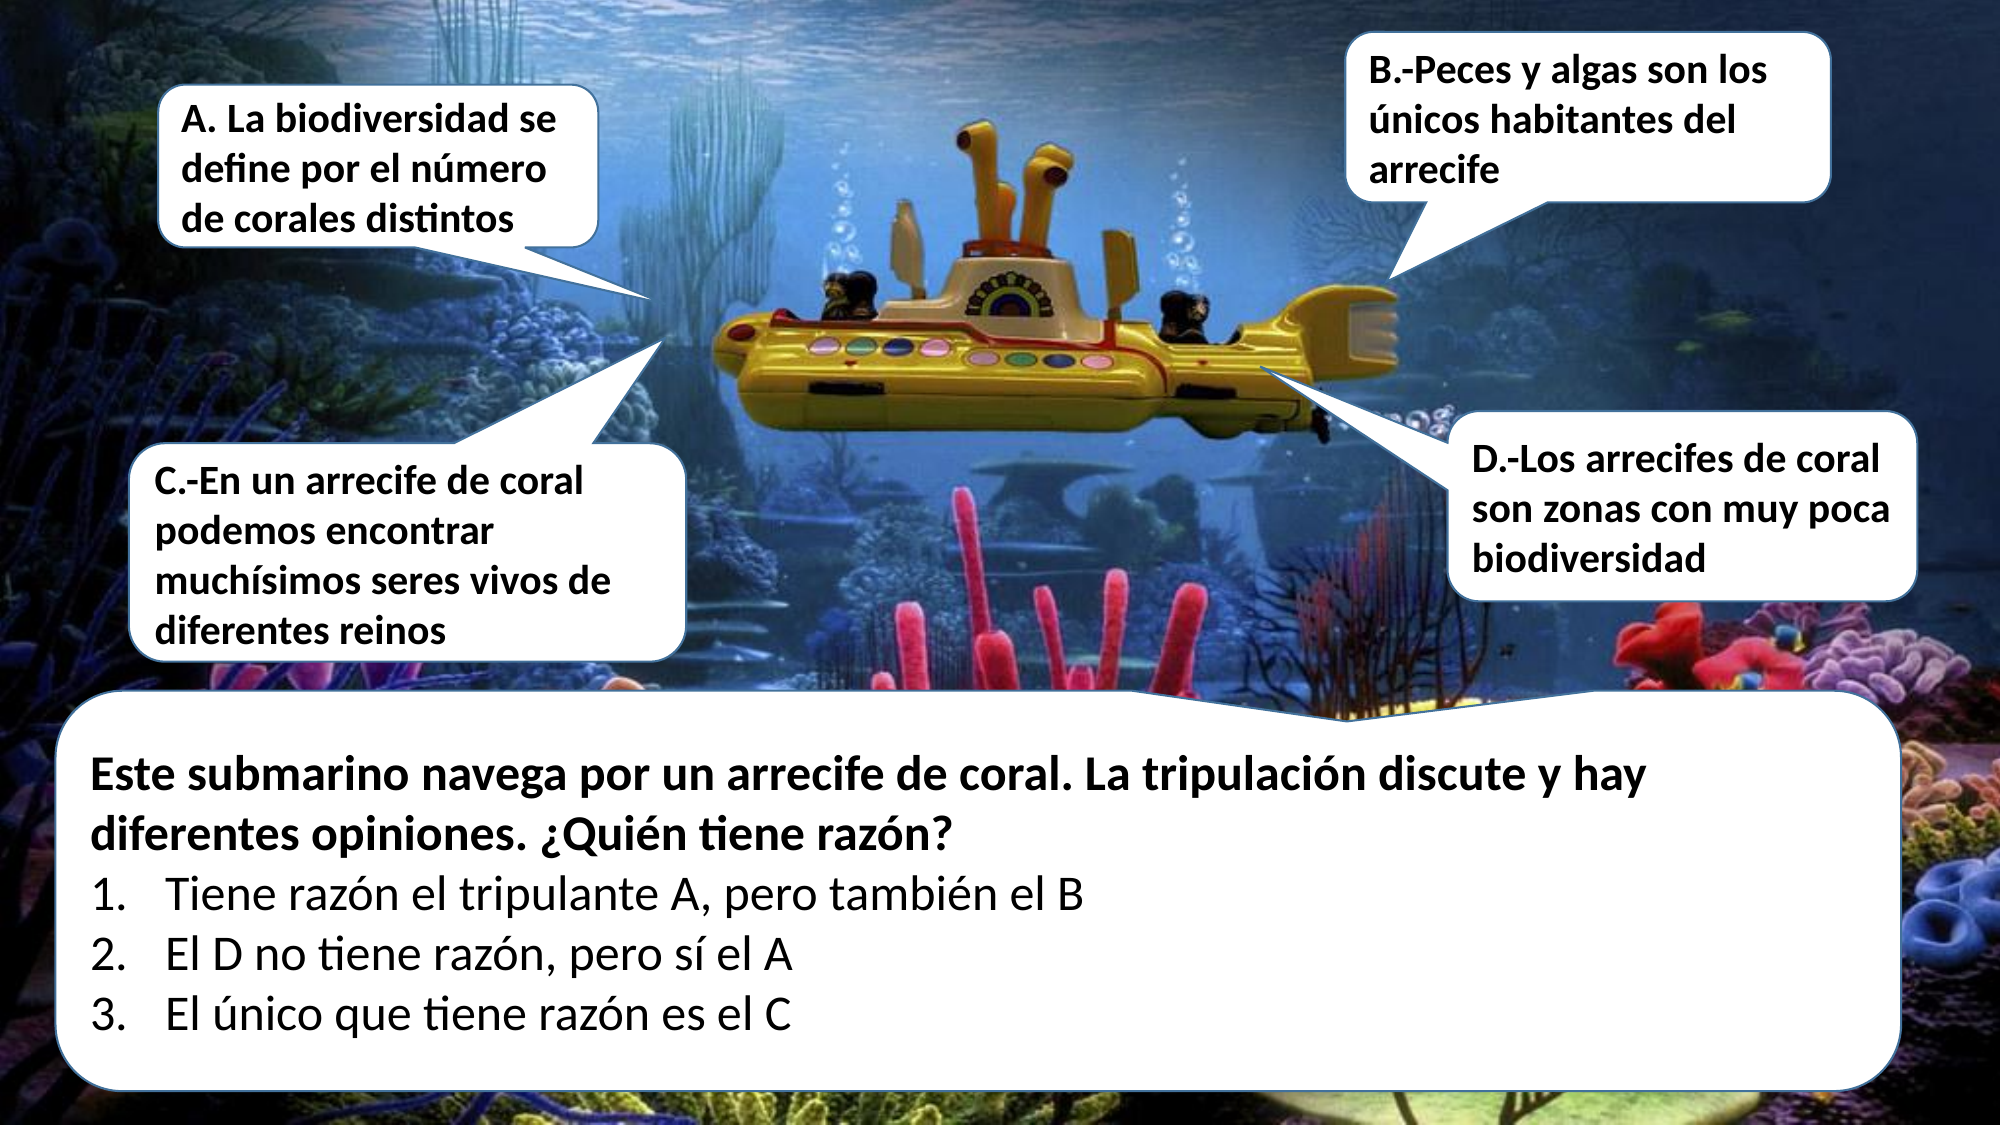

B.-Peces y algas son los únicos habitantes del arrecife
A. La biodiversidad se define por el número de corales distintos
D.-Los arrecifes de coral son zonas con muy poca biodiversidad
C.-En un arrecife de coral podemos encontrar muchísimos seres vivos de diferentes reinos
Este submarino navega por un arrecife de coral. La tripulación discute y hay diferentes opiniones. ¿Quién tiene razón?
Tiene razón el tripulante A, pero también el B
El D no tiene razón, pero sí el A
El único que tiene razón es el C